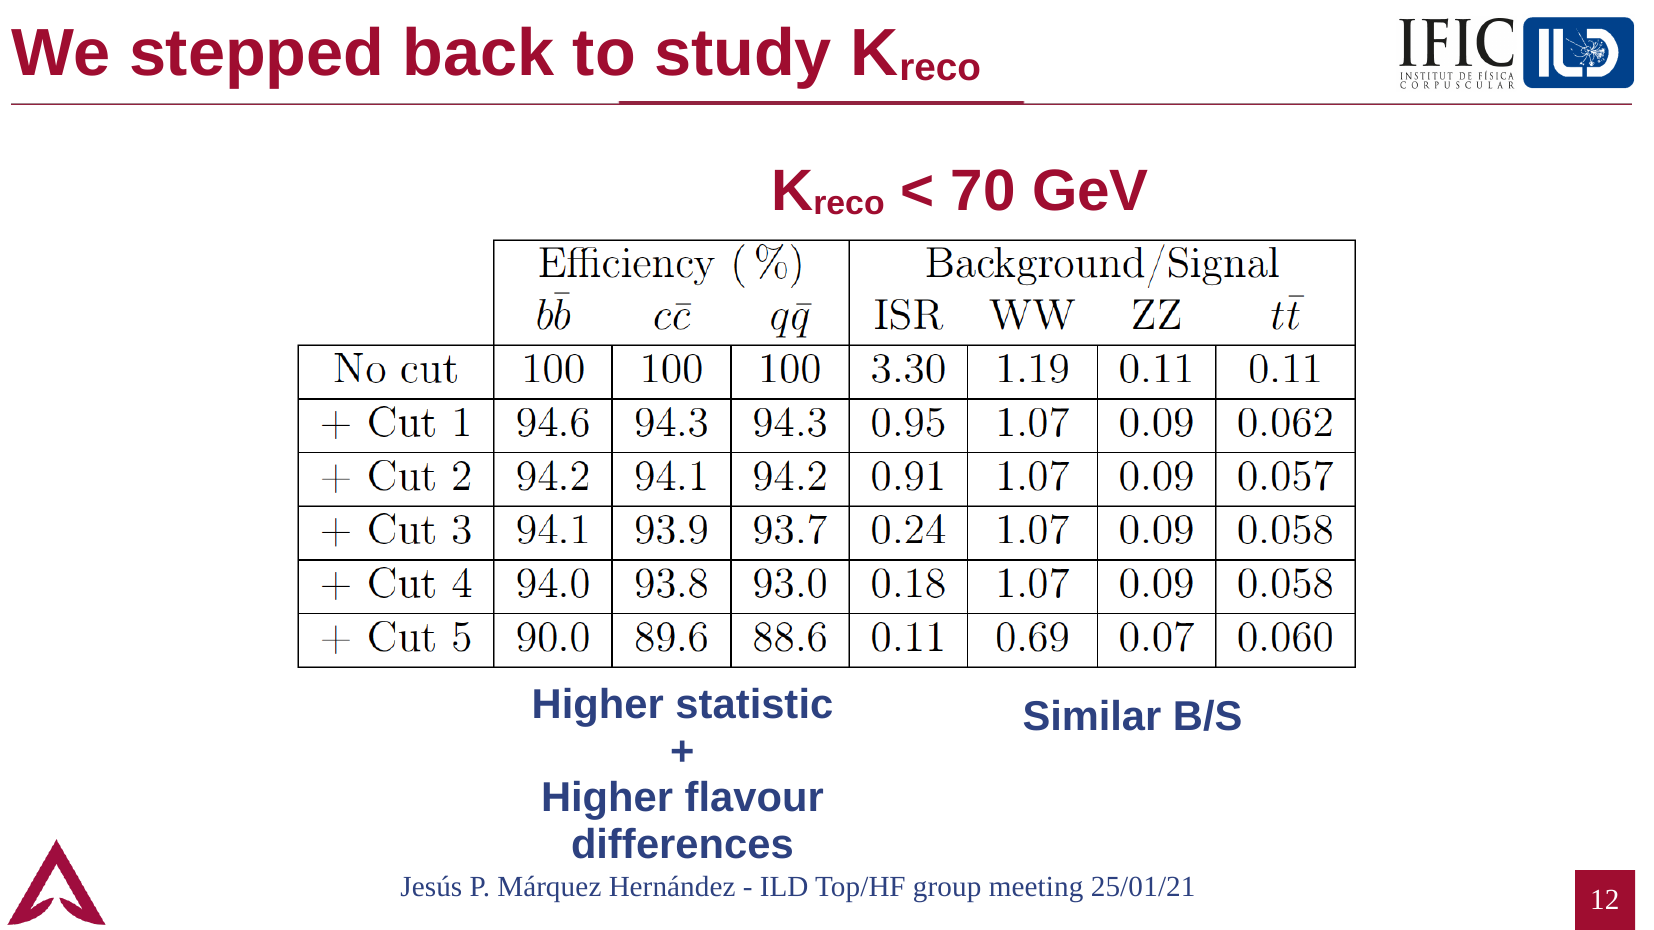

# We stepped back to study Kreco
Kreco < 70 GeV
Higher statistic
+
Higher flavour differences
Similar B/S
12